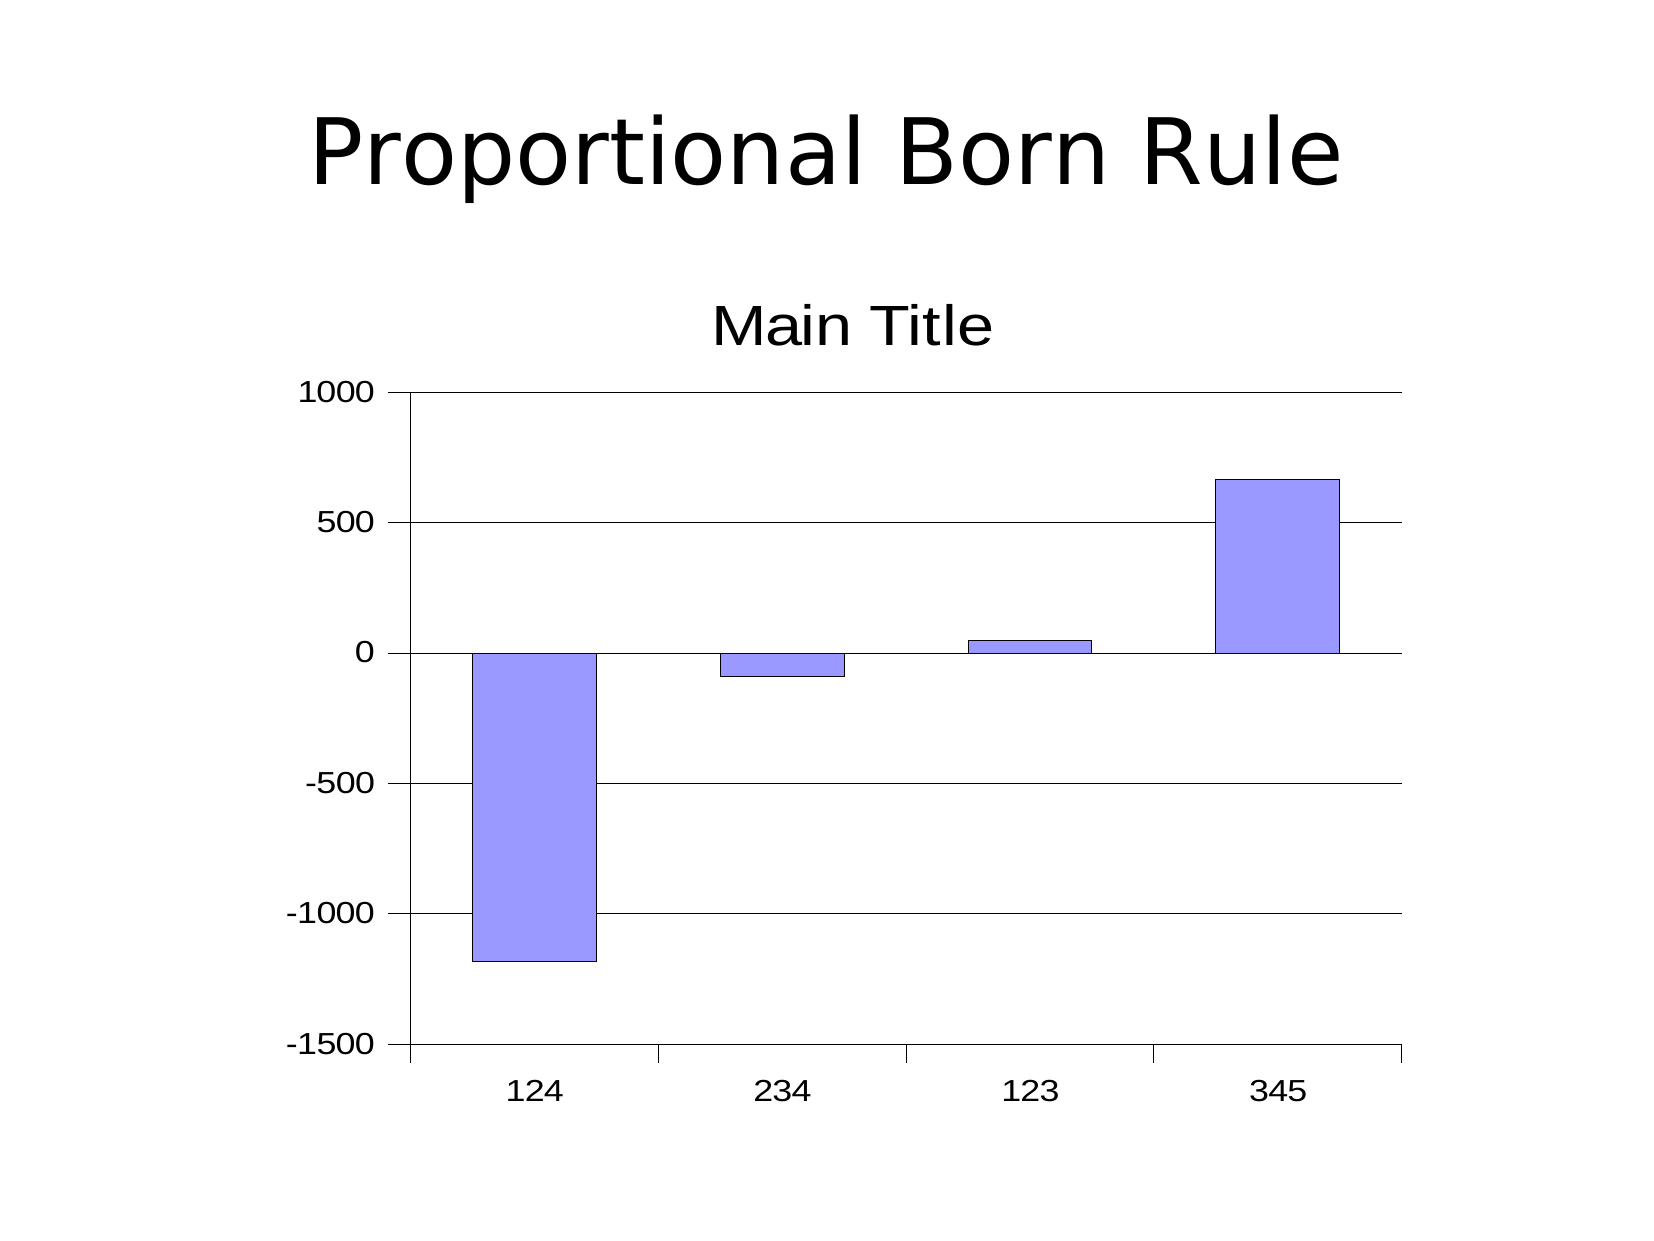

# Proportional Born Rule
### Chart: Main Title
| Category | Column B |
|---|---|
| 124 | -1183.0 |
| 234 | -89.0 |
| 123 | 50.0 |
| 345 | 667.0 |